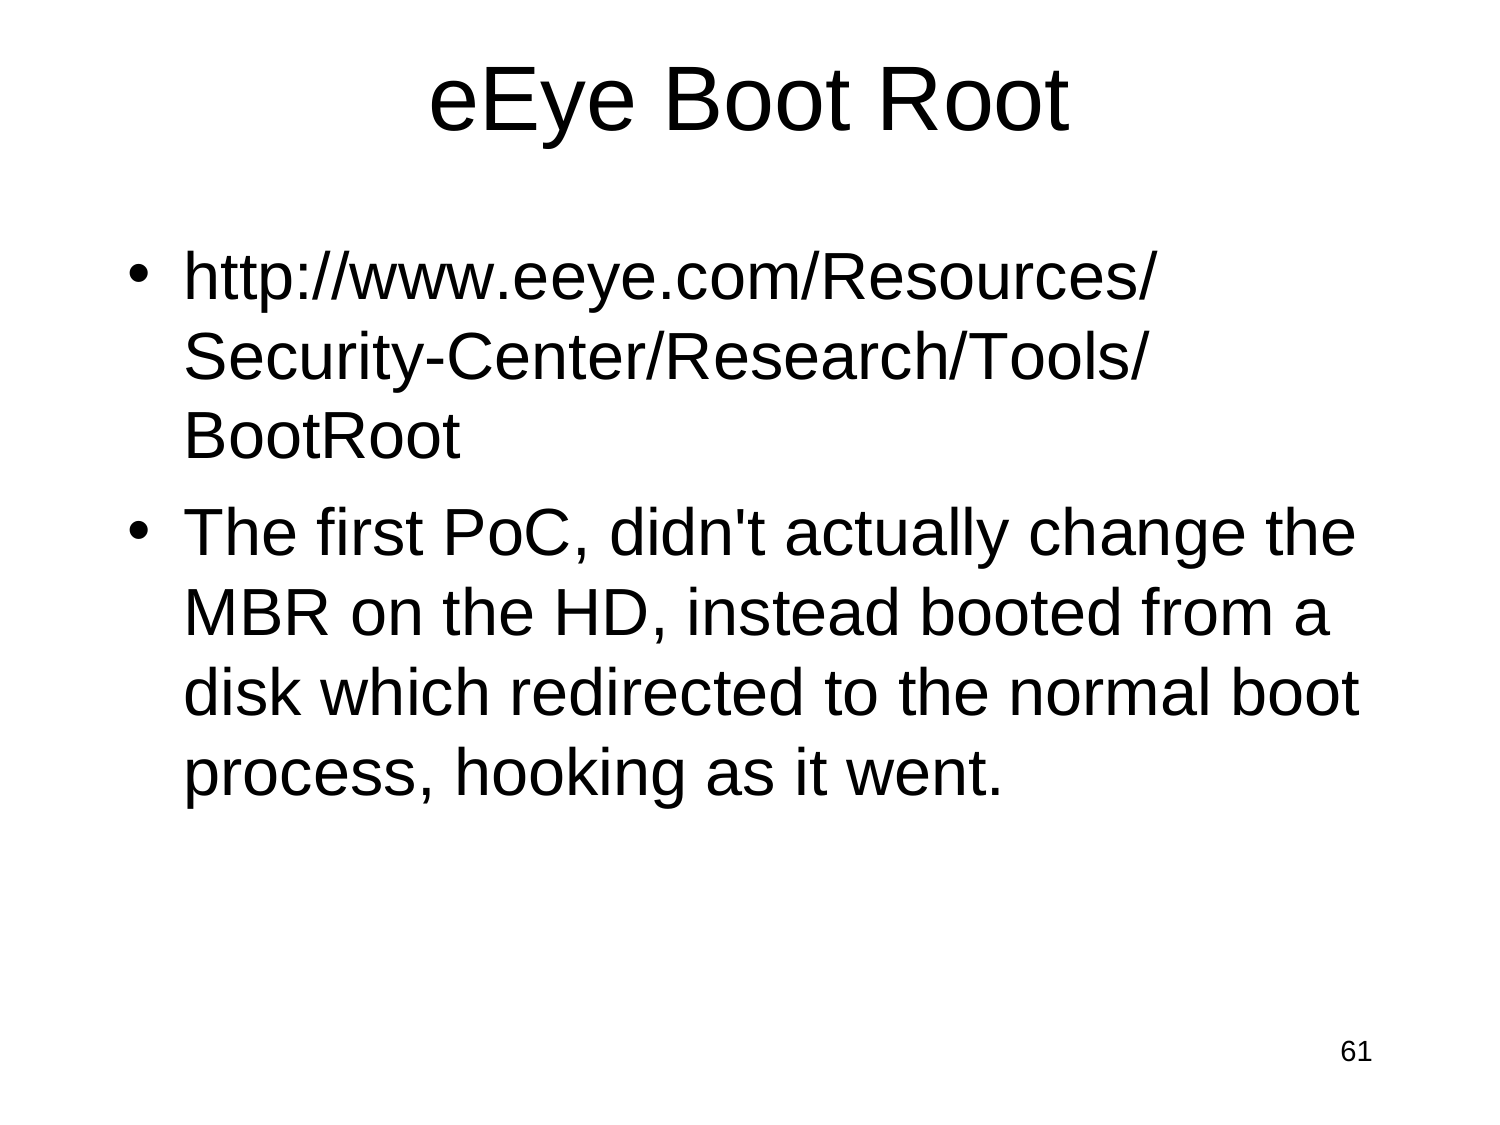

# eEye Boot Root
http://www.eeye.com/Resources/Security-Center/Research/Tools/BootRoot
The first PoC, didn't actually change the MBR on the HD, instead booted from a disk which redirected to the normal boot process, hooking as it went.